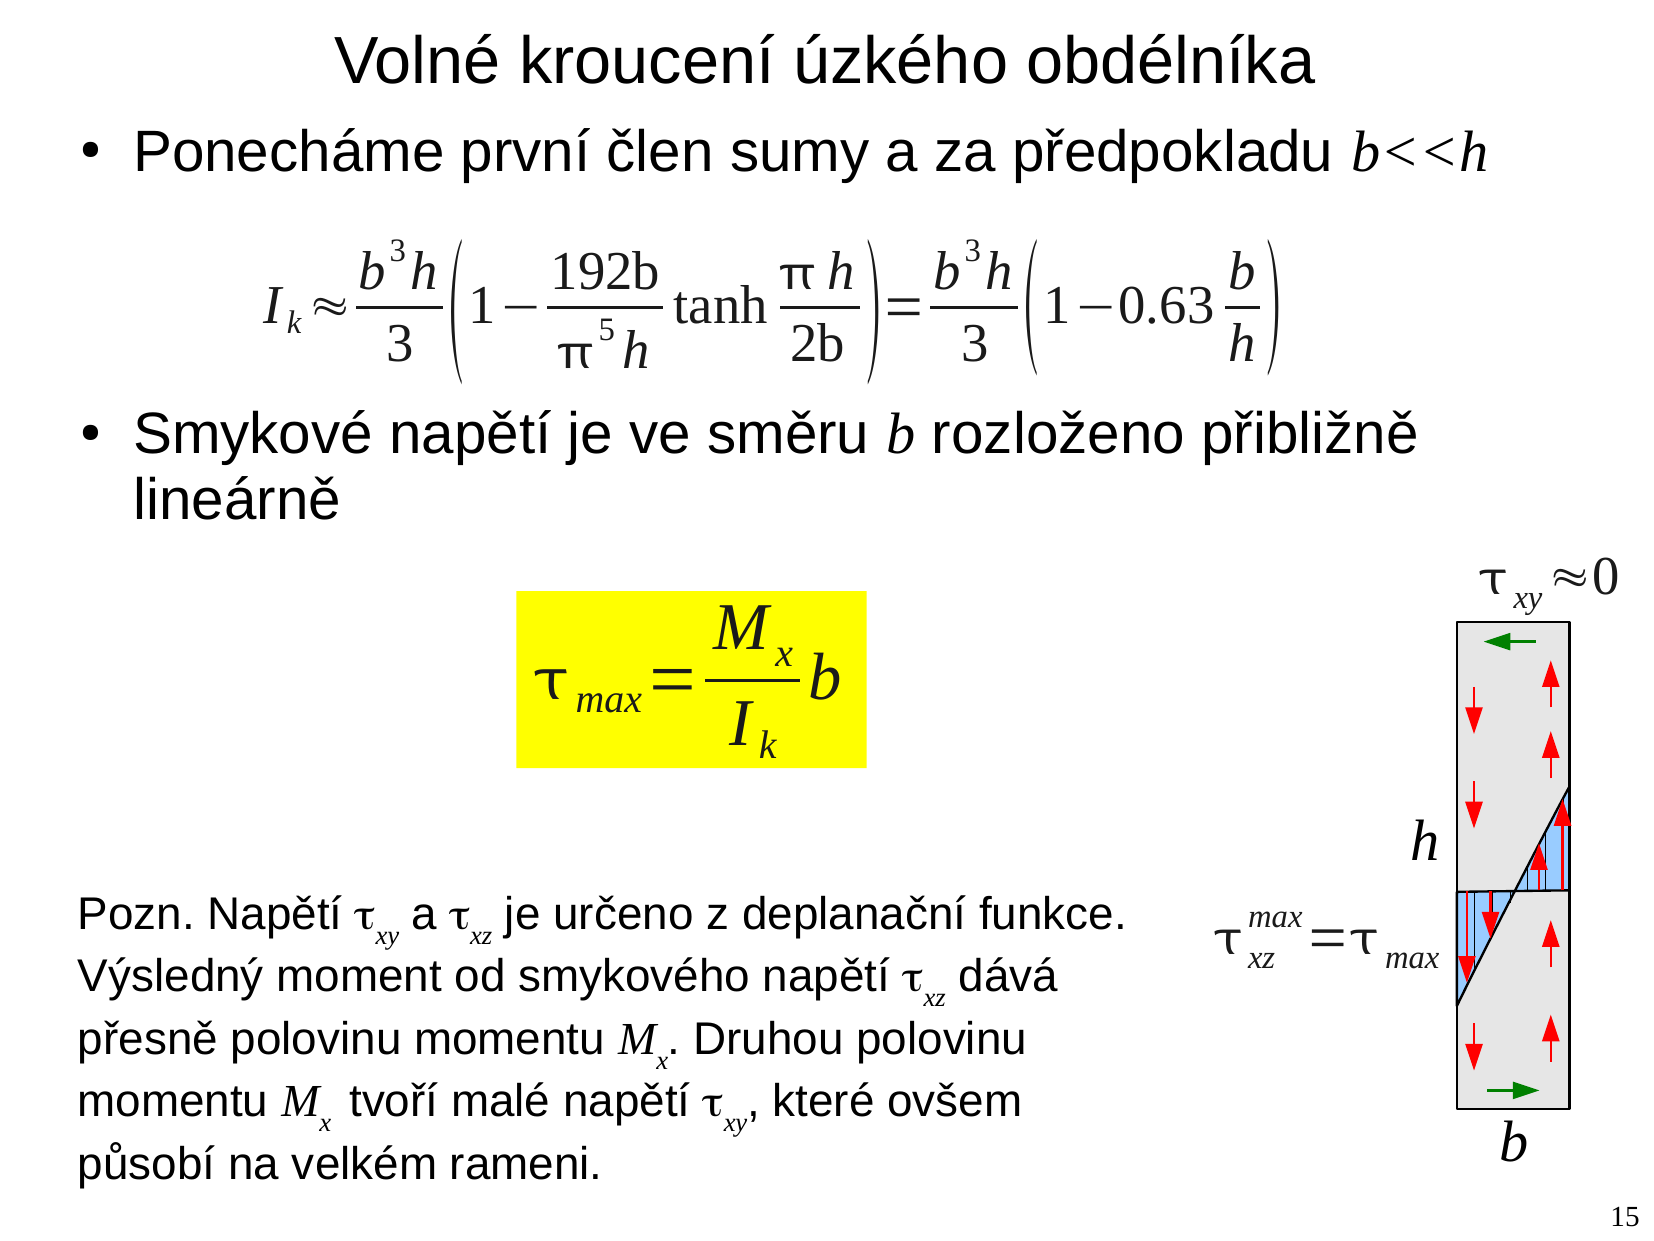

# Volné kroucení úzkého obdélníka
Ponecháme první člen sumy a za předpokladu b<<h
Smykové napětí je ve směru b rozloženo přibližně lineárně
h
Pozn. Napětí txy a txz je určeno z deplanační funkce. Výsledný moment od smykového napětí txz dává přesně polovinu momentu Mx. Druhou polovinu momentu Mx tvoří malé napětí txy, které ovšem působí na velkém rameni.
b
15